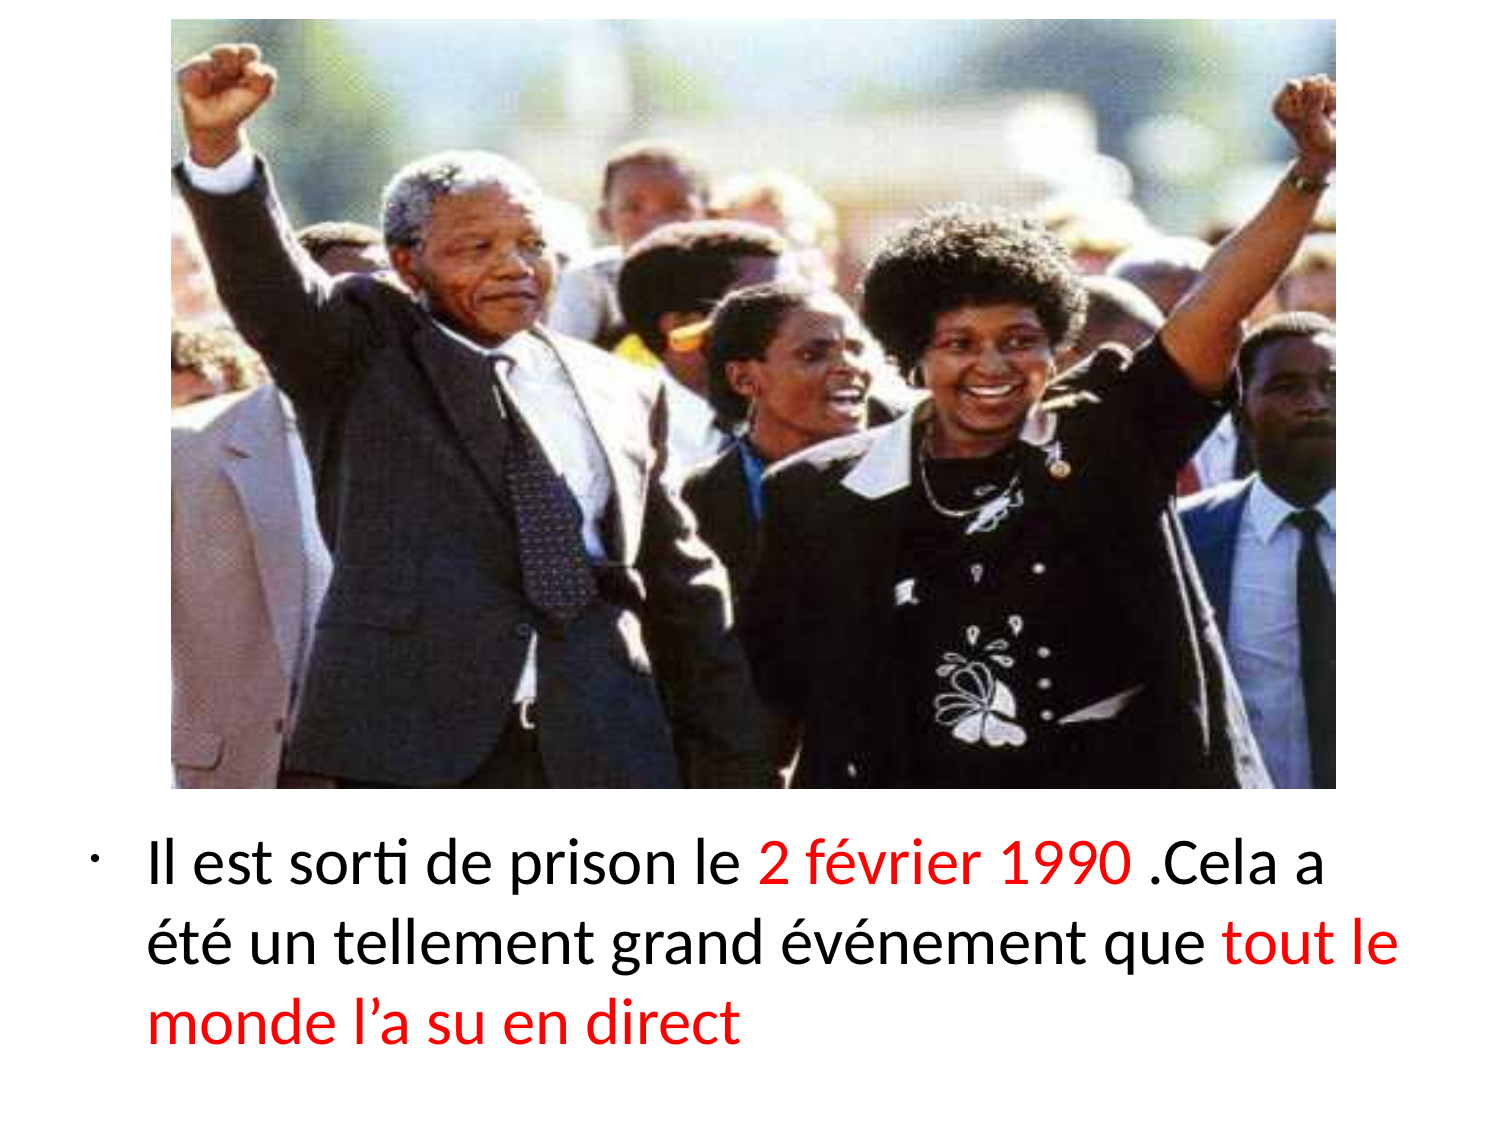

# Il est sorti de prison le 2 février 1990 .Cela a été un tellement grand événement que tout le monde l’a su en direct